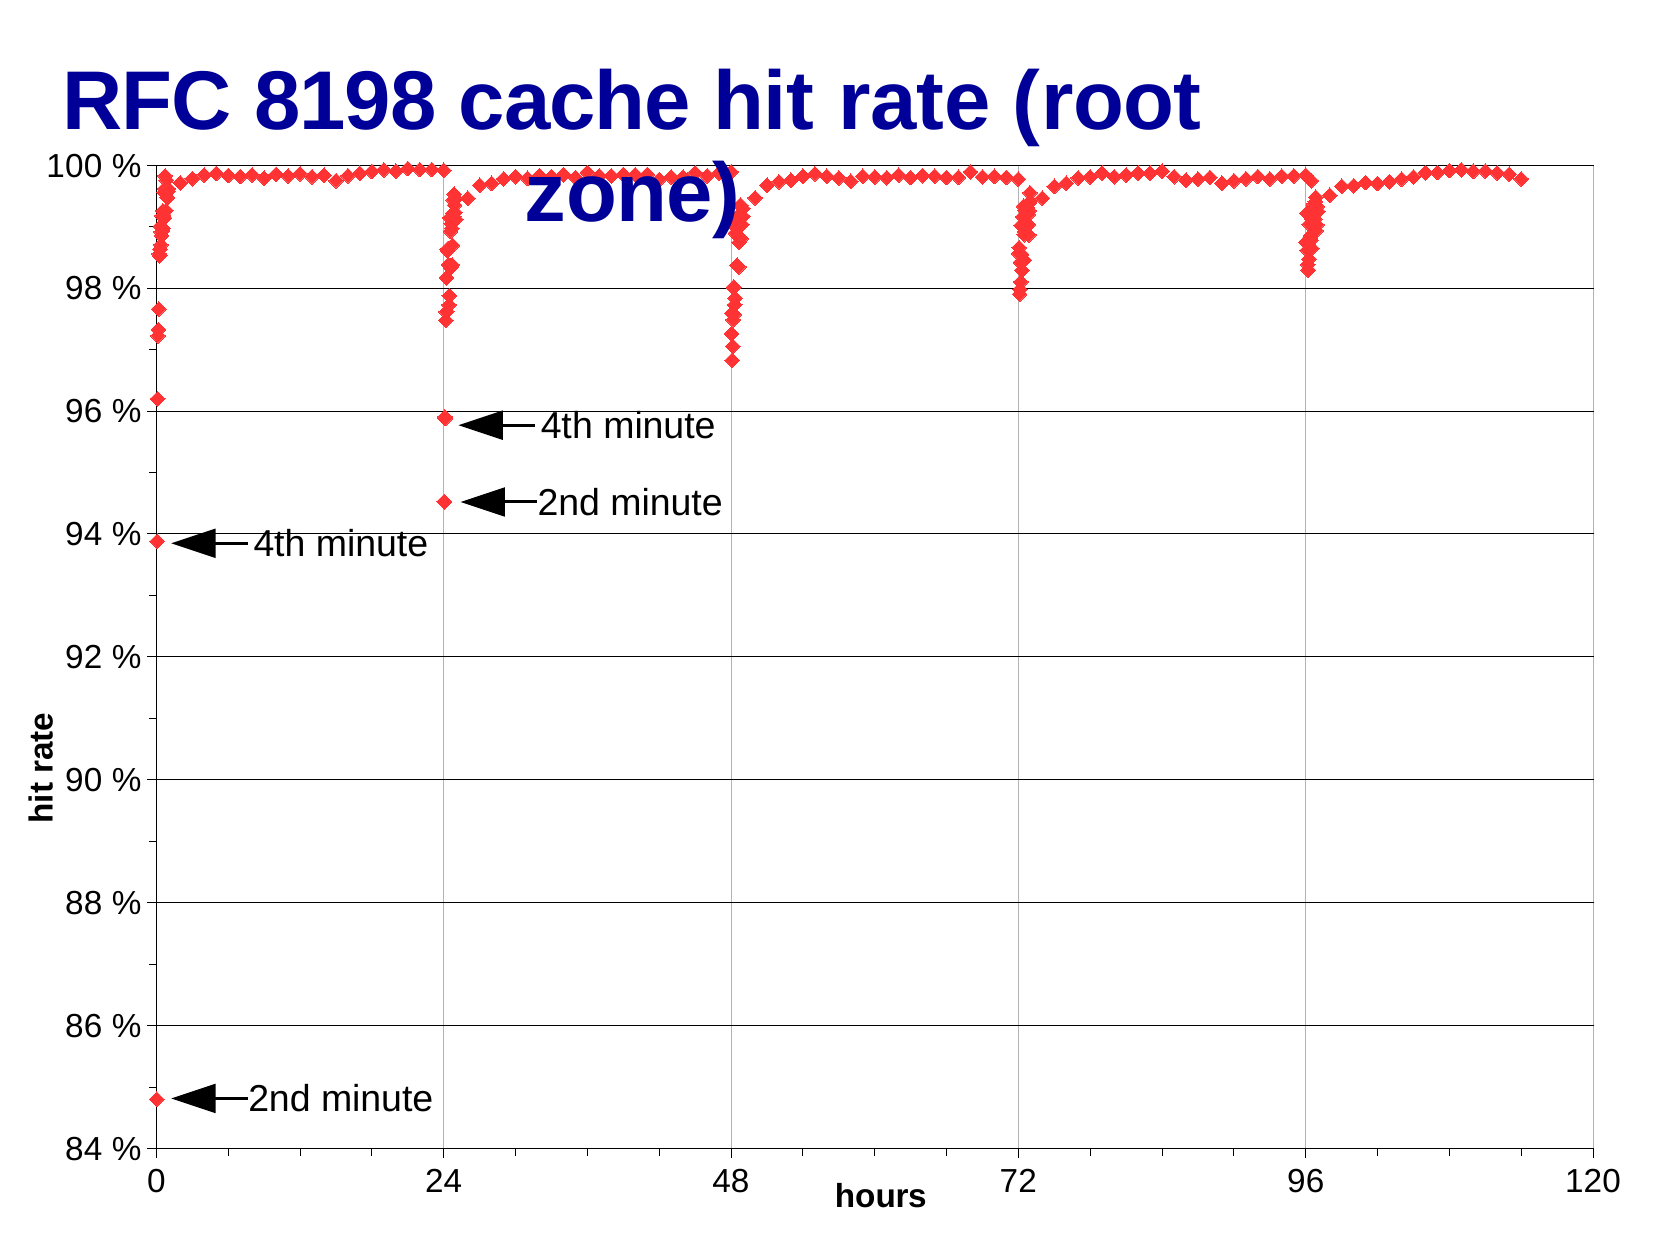

### Chart: RFC 8198 cache hit rate (root zone)
| Category | % hit |
|---|---| 4th minute
 2nd minute
 4th minute
 2nd minute